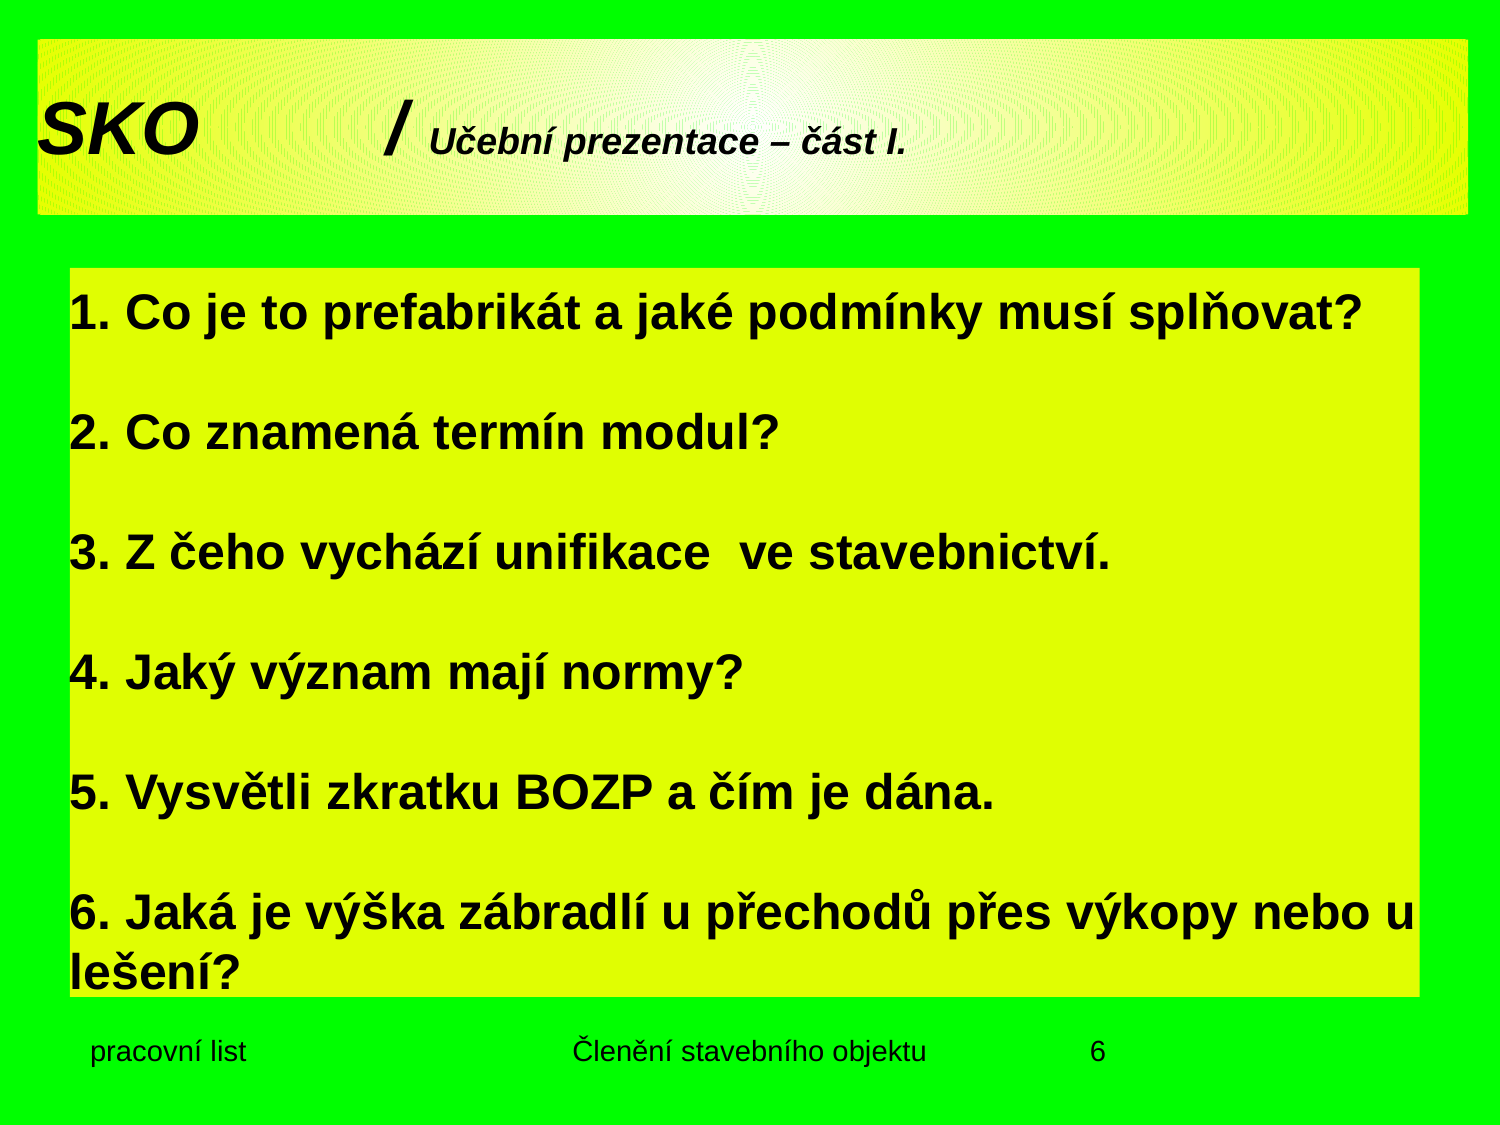

SKO / Učební prezentace – část I.
1. Co je to prefabrikát a jaké podmínky musí splňovat?
2. Co znamená termín modul?
3. Z čeho vychází unifikace ve stavebnictví.
4. Jaký význam mají normy?
5. Vysvětli zkratku BOZP a čím je dána.
6. Jaká je výška zábradlí u přechodů přes výkopy nebo u lešení?
pracovní list
Členění stavebního objektu